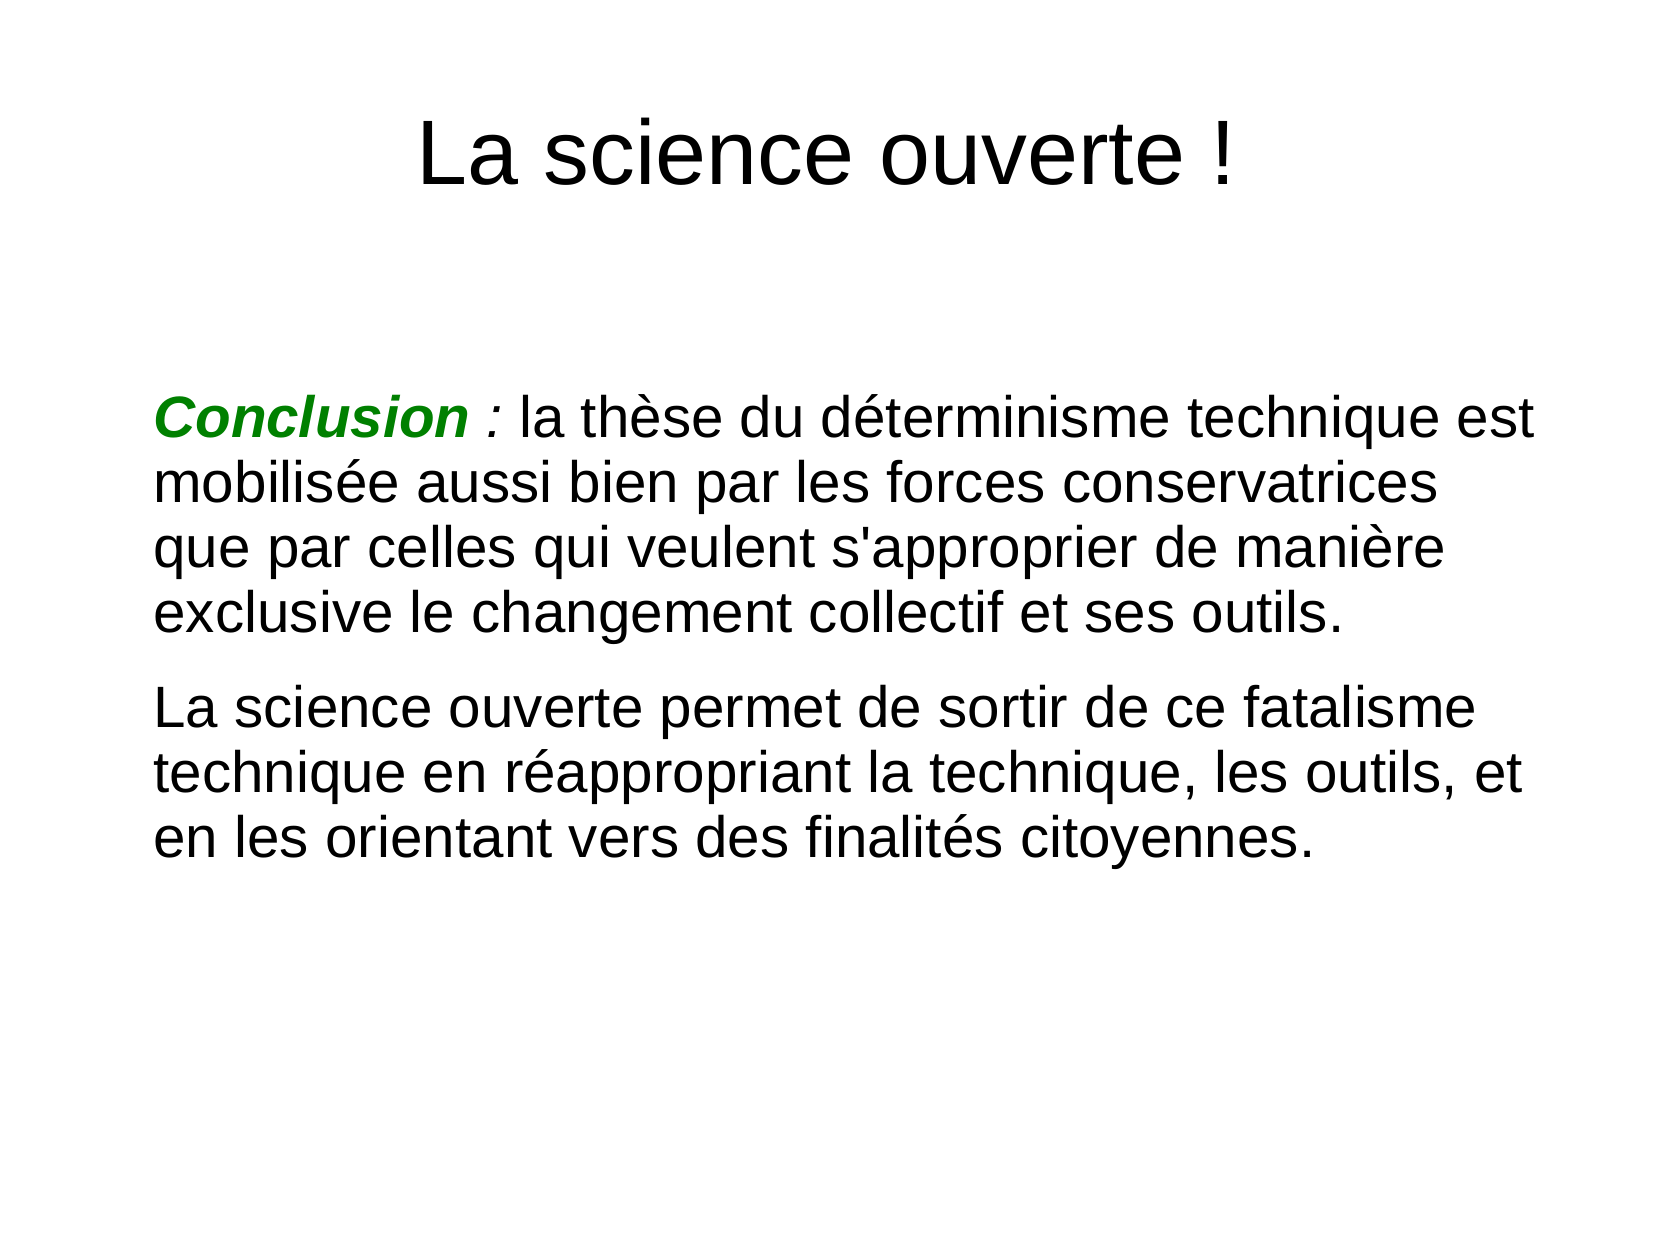

# La science ouverte !
Conclusion : la thèse du déterminisme technique est mobilisée aussi bien par les forces conservatrices que par celles qui veulent s'approprier de manière exclusive le changement collectif et ses outils.
La science ouverte permet de sortir de ce fatalisme technique en réappropriant la technique, les outils, et en les orientant vers des finalités citoyennes.